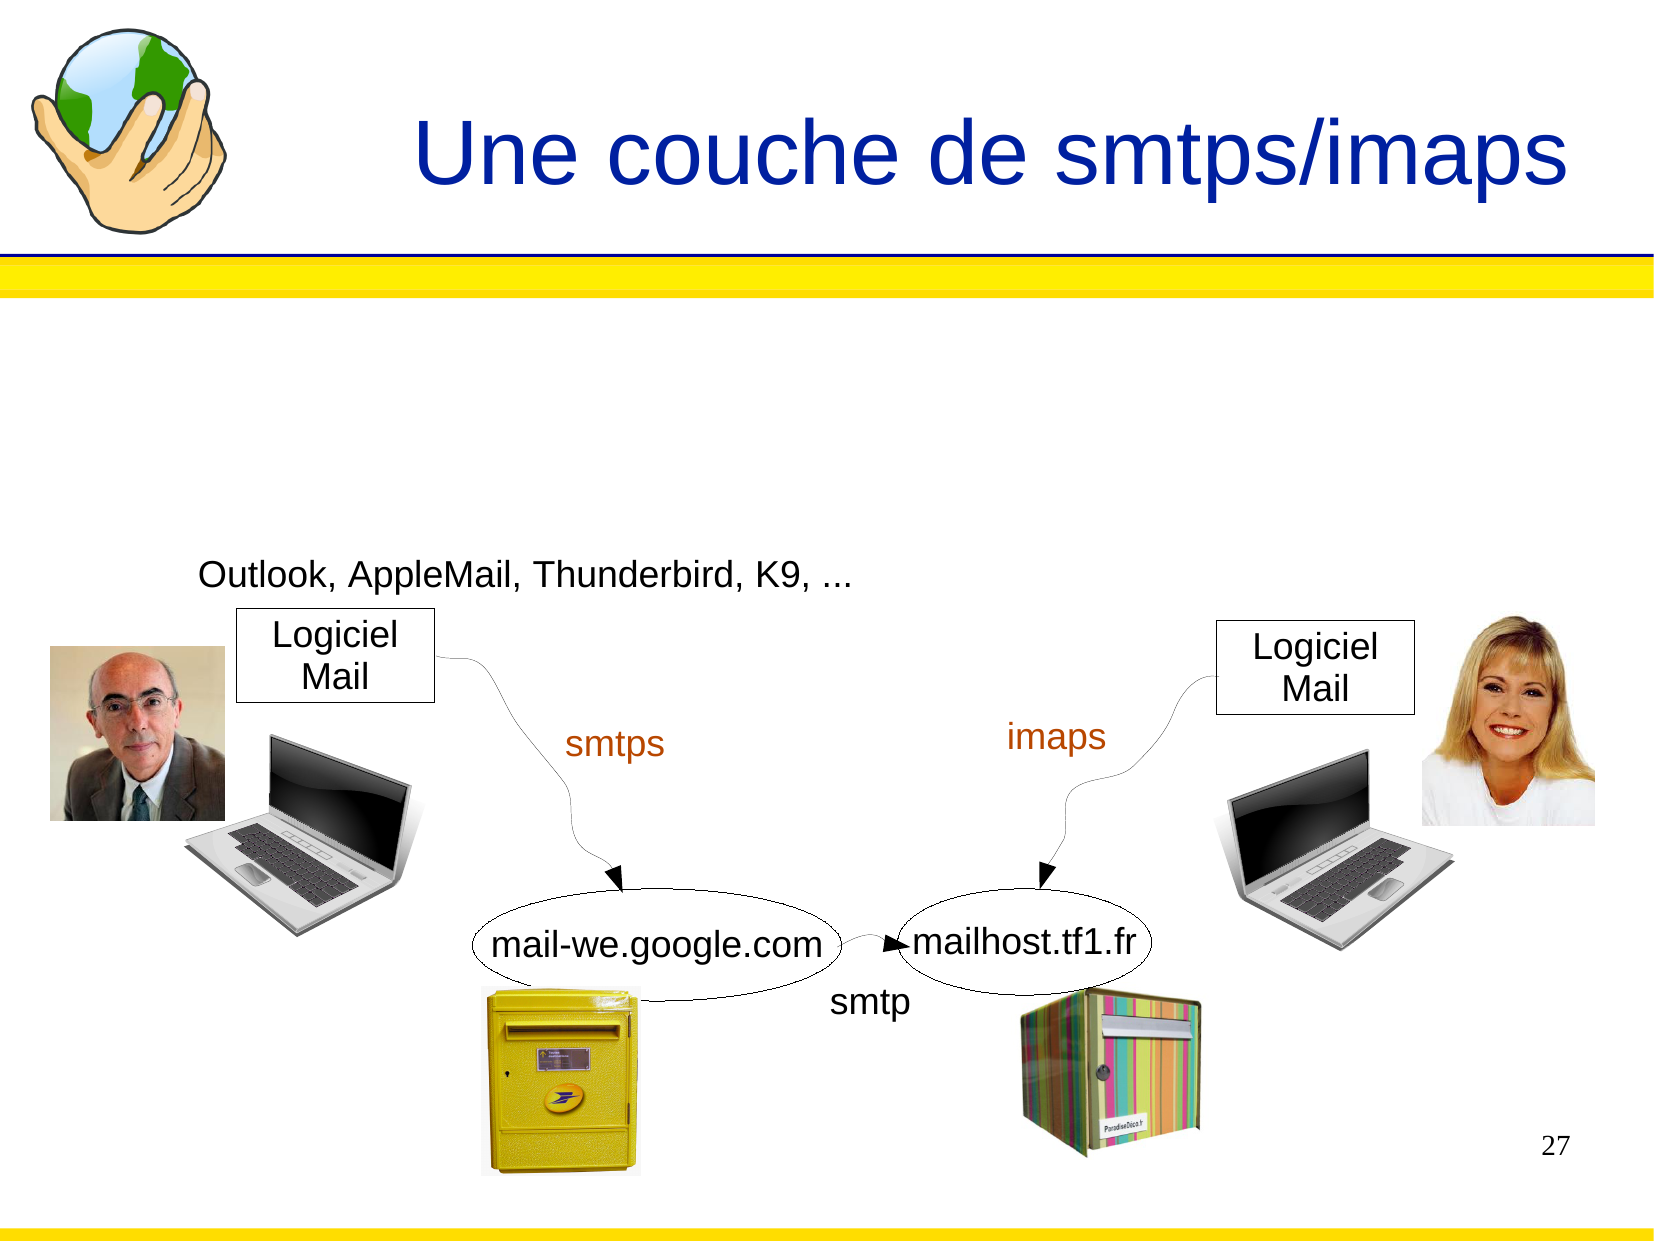

# Une couche de smtps/imaps
Outlook, AppleMail, Thunderbird, K9, ...
Logiciel
Mail
Logiciel
Mail
imaps
smtps
mail-we.google.com
mailhost.tf1.fr
smtp
27